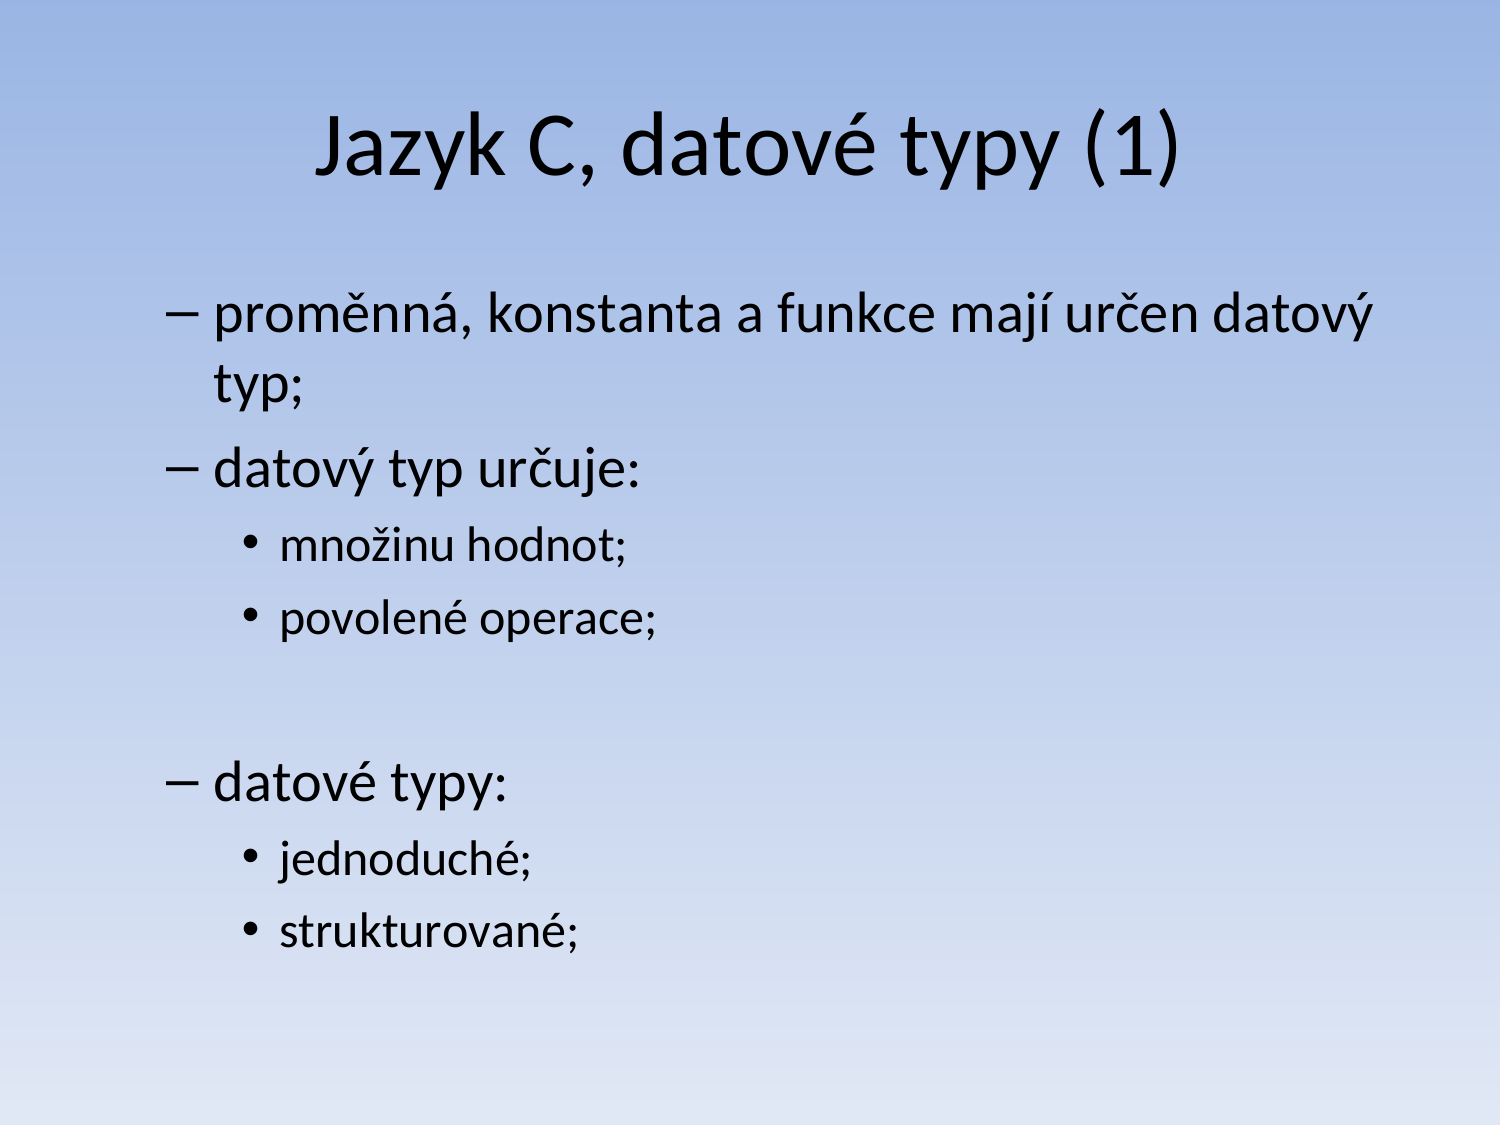

# Jazyk C, datové typy (1)
proměnná, konstanta a funkce mají určen datový typ;
datový typ určuje:
množinu hodnot;
povolené operace;
datové typy:
jednoduché;
strukturované;